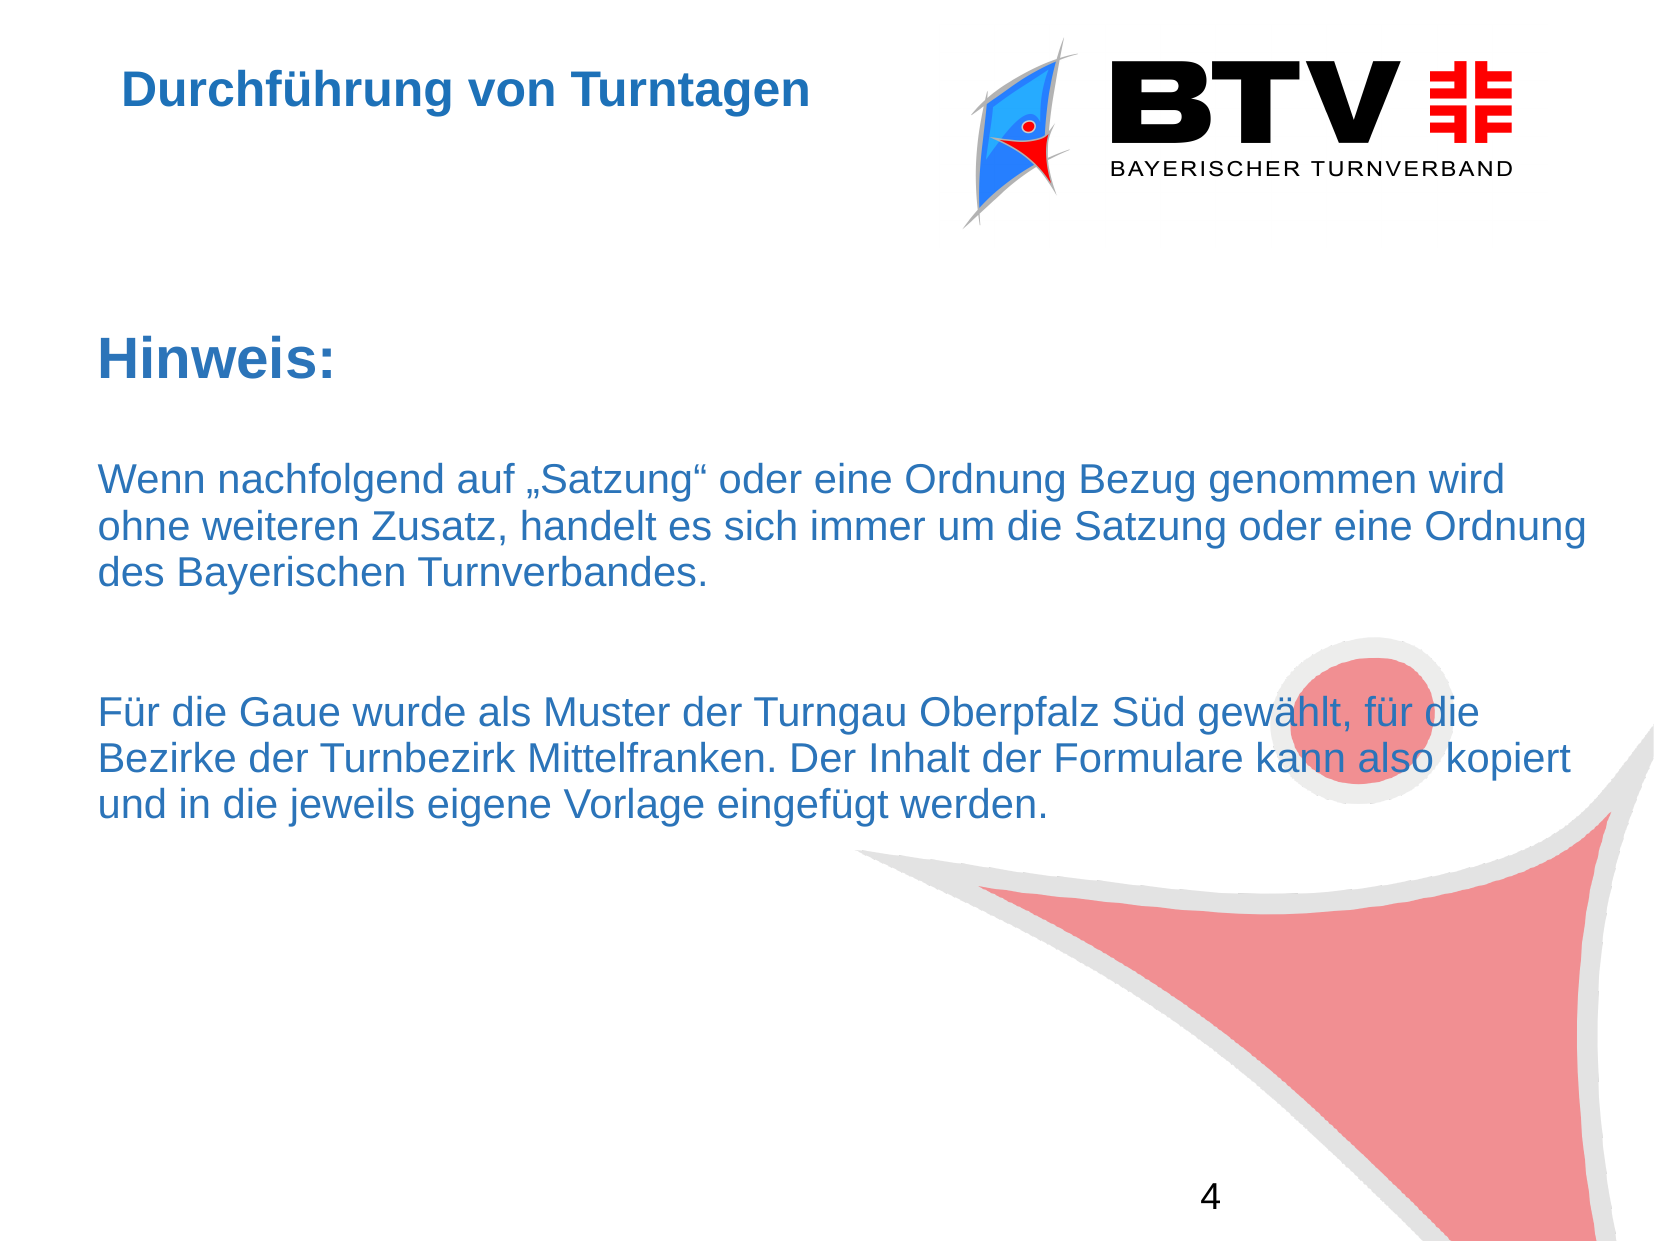

# Durchführung von Turntagen
Hinweis:
Wenn nachfolgend auf „Satzung“ oder eine Ordnung Bezug genommen wird ohne weiteren Zusatz, handelt es sich immer um die Satzung oder eine Ordnung des Bayerischen Turnverbandes.
Für die Gaue wurde als Muster der Turngau Oberpfalz Süd gewählt, für die Bezirke der Turnbezirk Mittelfranken. Der Inhalt der Formulare kann also kopiert und in die jeweils eigene Vorlage eingefügt werden.